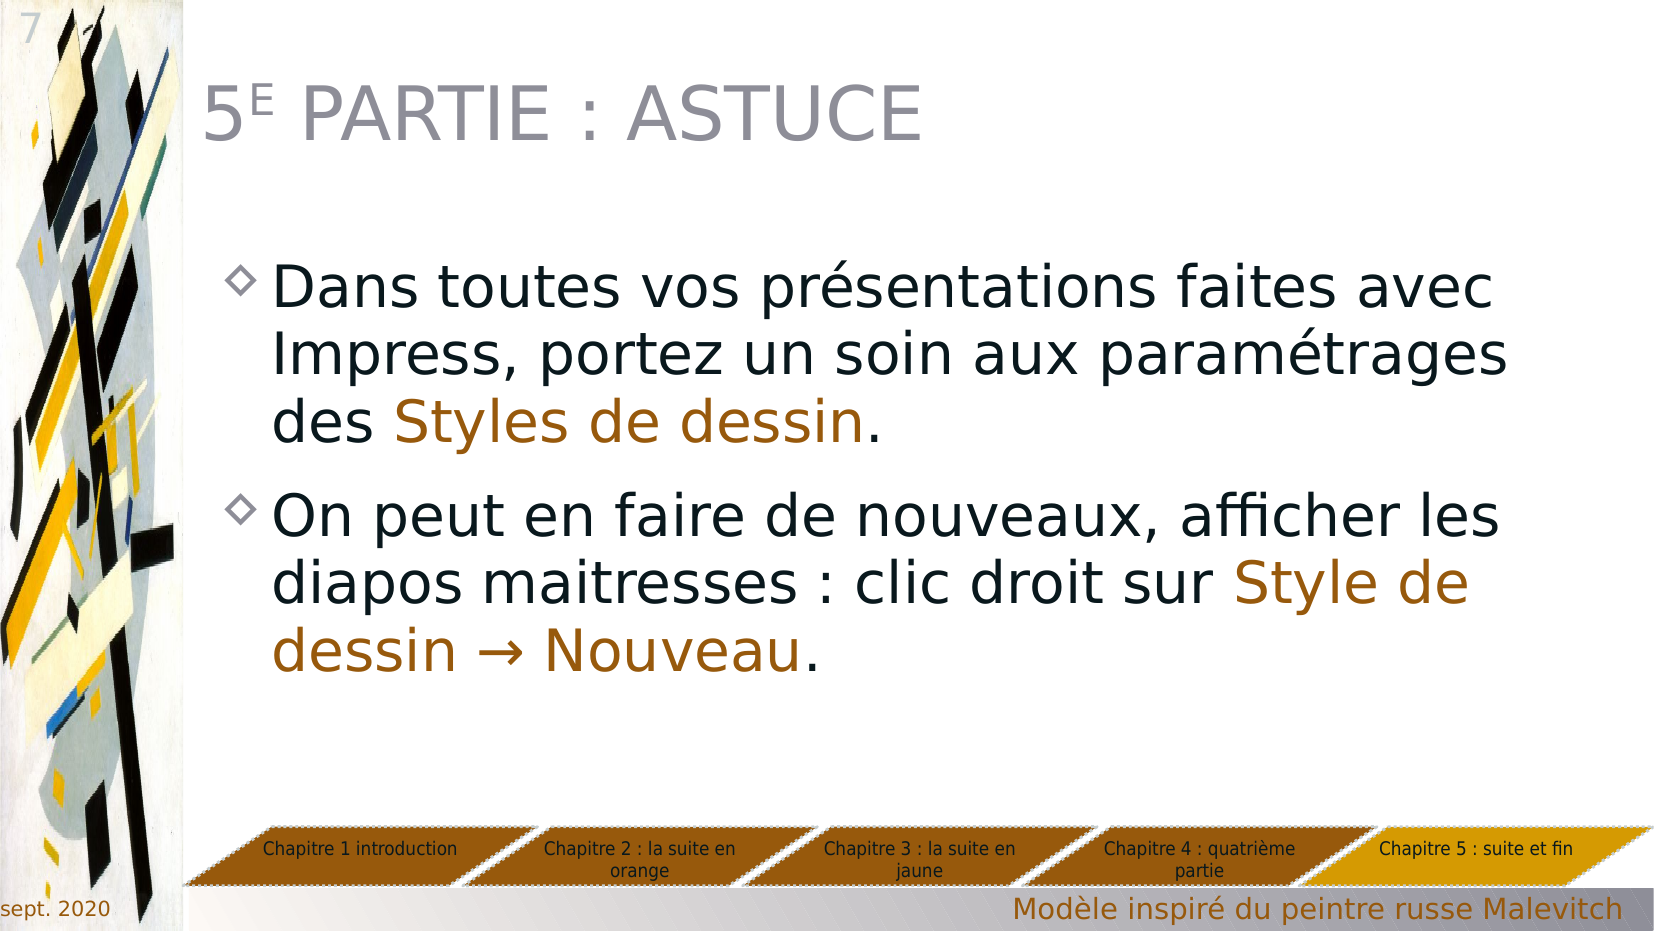

7
# 5e partie : astuce
Dans toutes vos présentations faites avec Impress, portez un soin aux paramétrages des Styles de dessin.
On peut en faire de nouveaux, afficher les diapos maitresses : clic droit sur Style de dessin → Nouveau.
sept. 2020
Modèle inspiré du peintre russe Malevitch